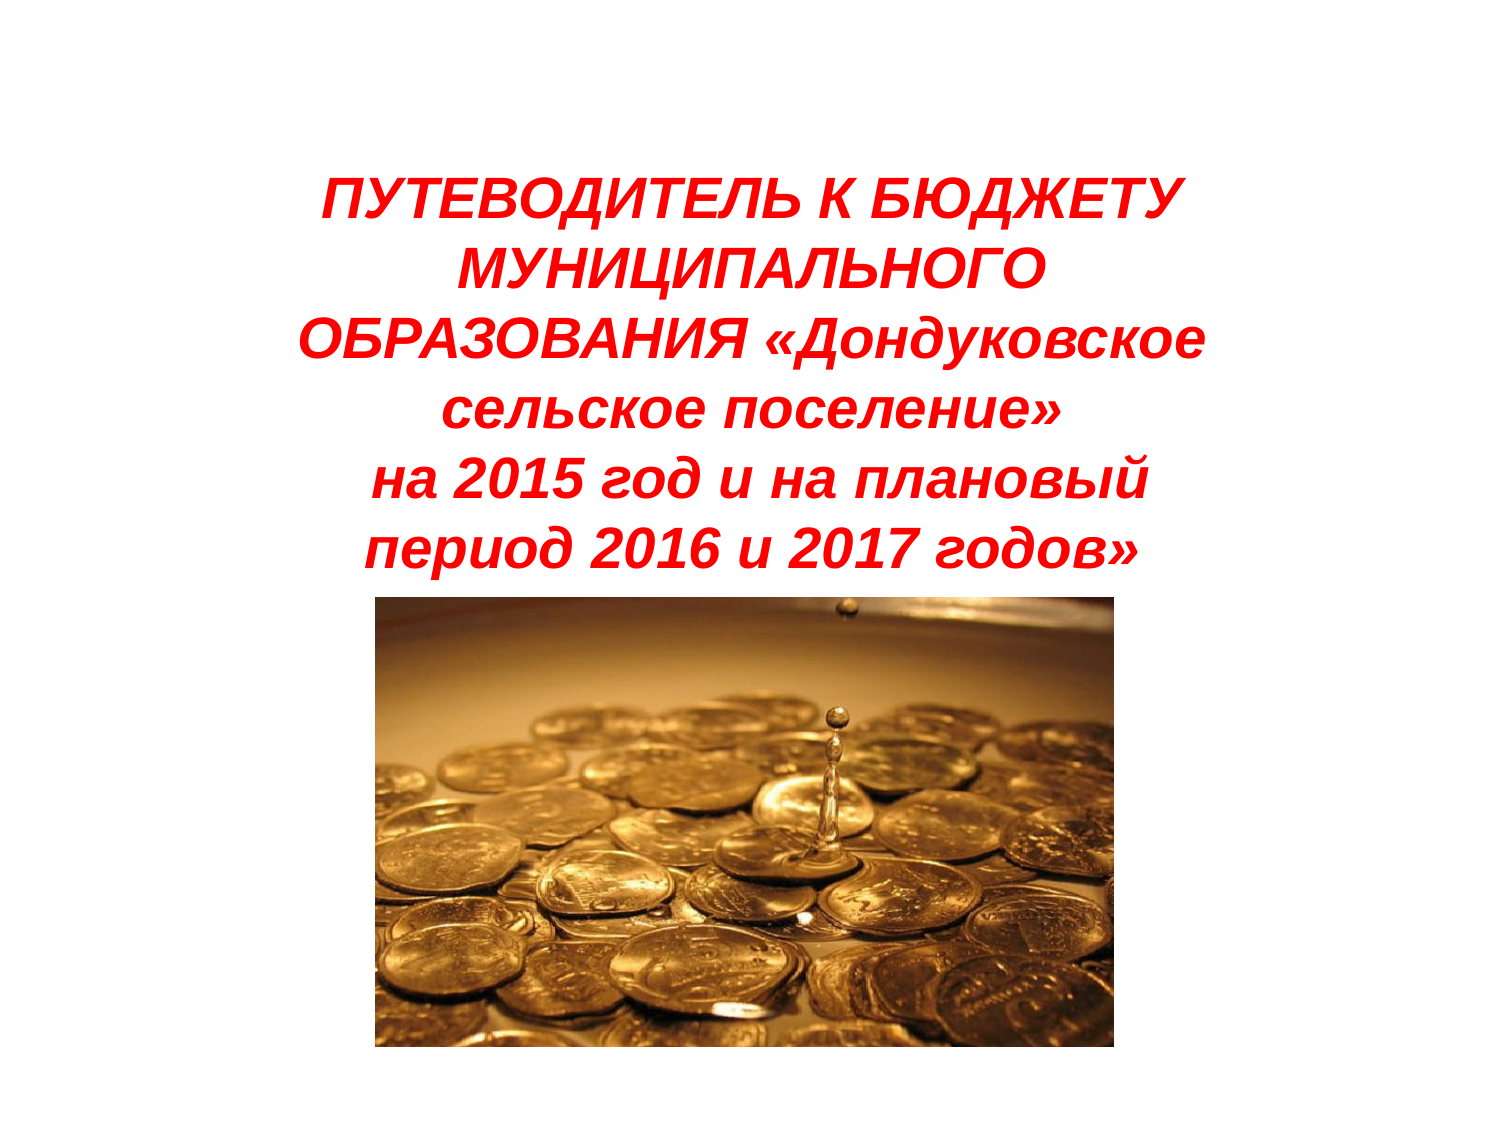

ПУТЕВОДИТЕЛЬ К БЮДЖЕТУ
МУНИЦИПАЛЬНОГО ОБРАЗОВАНИЯ «Дондуковское сельское поселение»
 на 2015 год и на плановый период 2016 и 2017 годов»